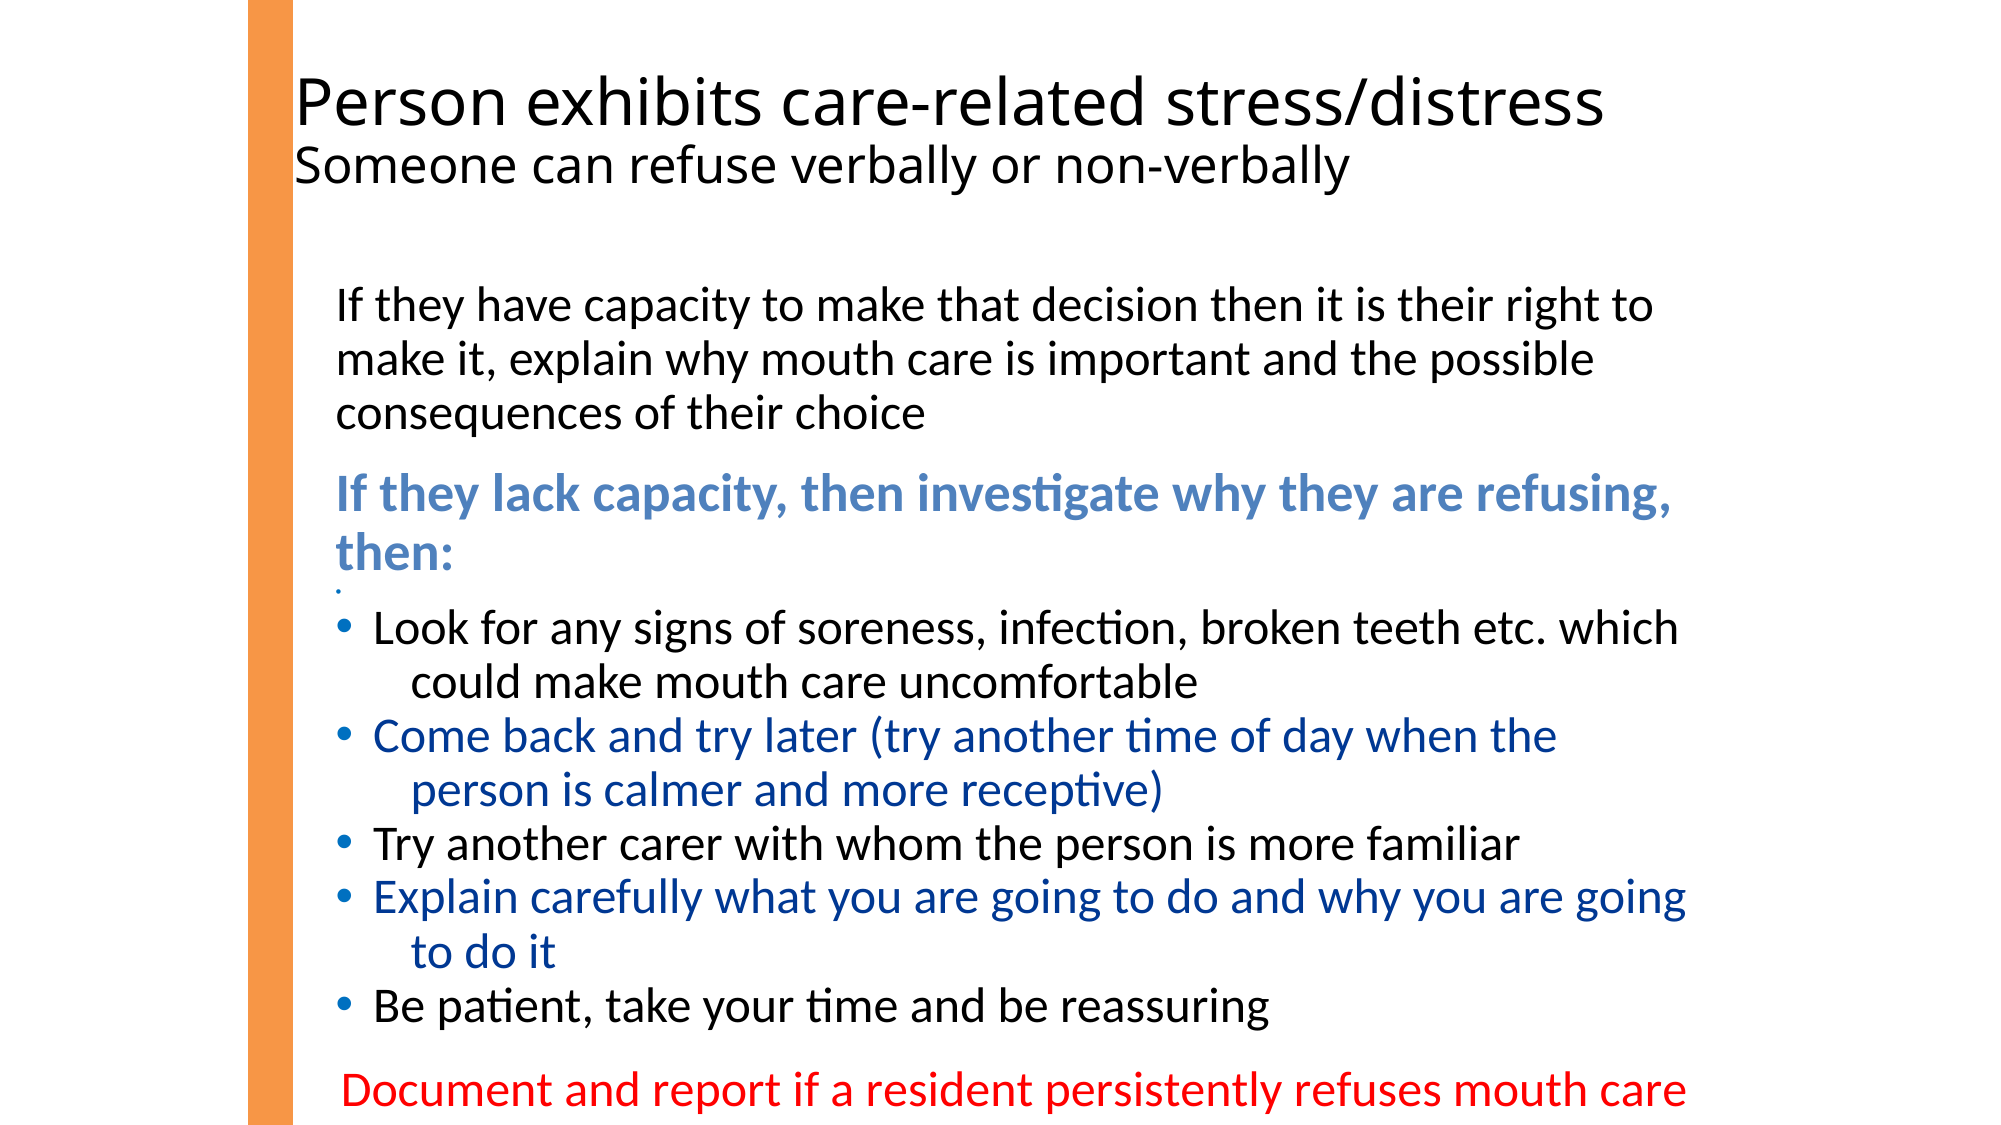

# Person exhibits care-related stress/distress Someone can refuse verbally or non-verbally
If they have capacity to make that decision then it is their right to make it, explain why mouth care is important and the possible consequences of their choice
If they lack capacity, then investigate why they are refusing, then:
Look for any signs of soreness, infection, broken teeth etc. which could make mouth care uncomfortable
Come back and try later (try another time of day when the person is calmer and more receptive)
Try another carer with whom the person is more familiar
Explain carefully what you are going to do and why you are going to do it
Be patient, take your time and be reassuring
Document and report if a resident persistently refuses mouth care